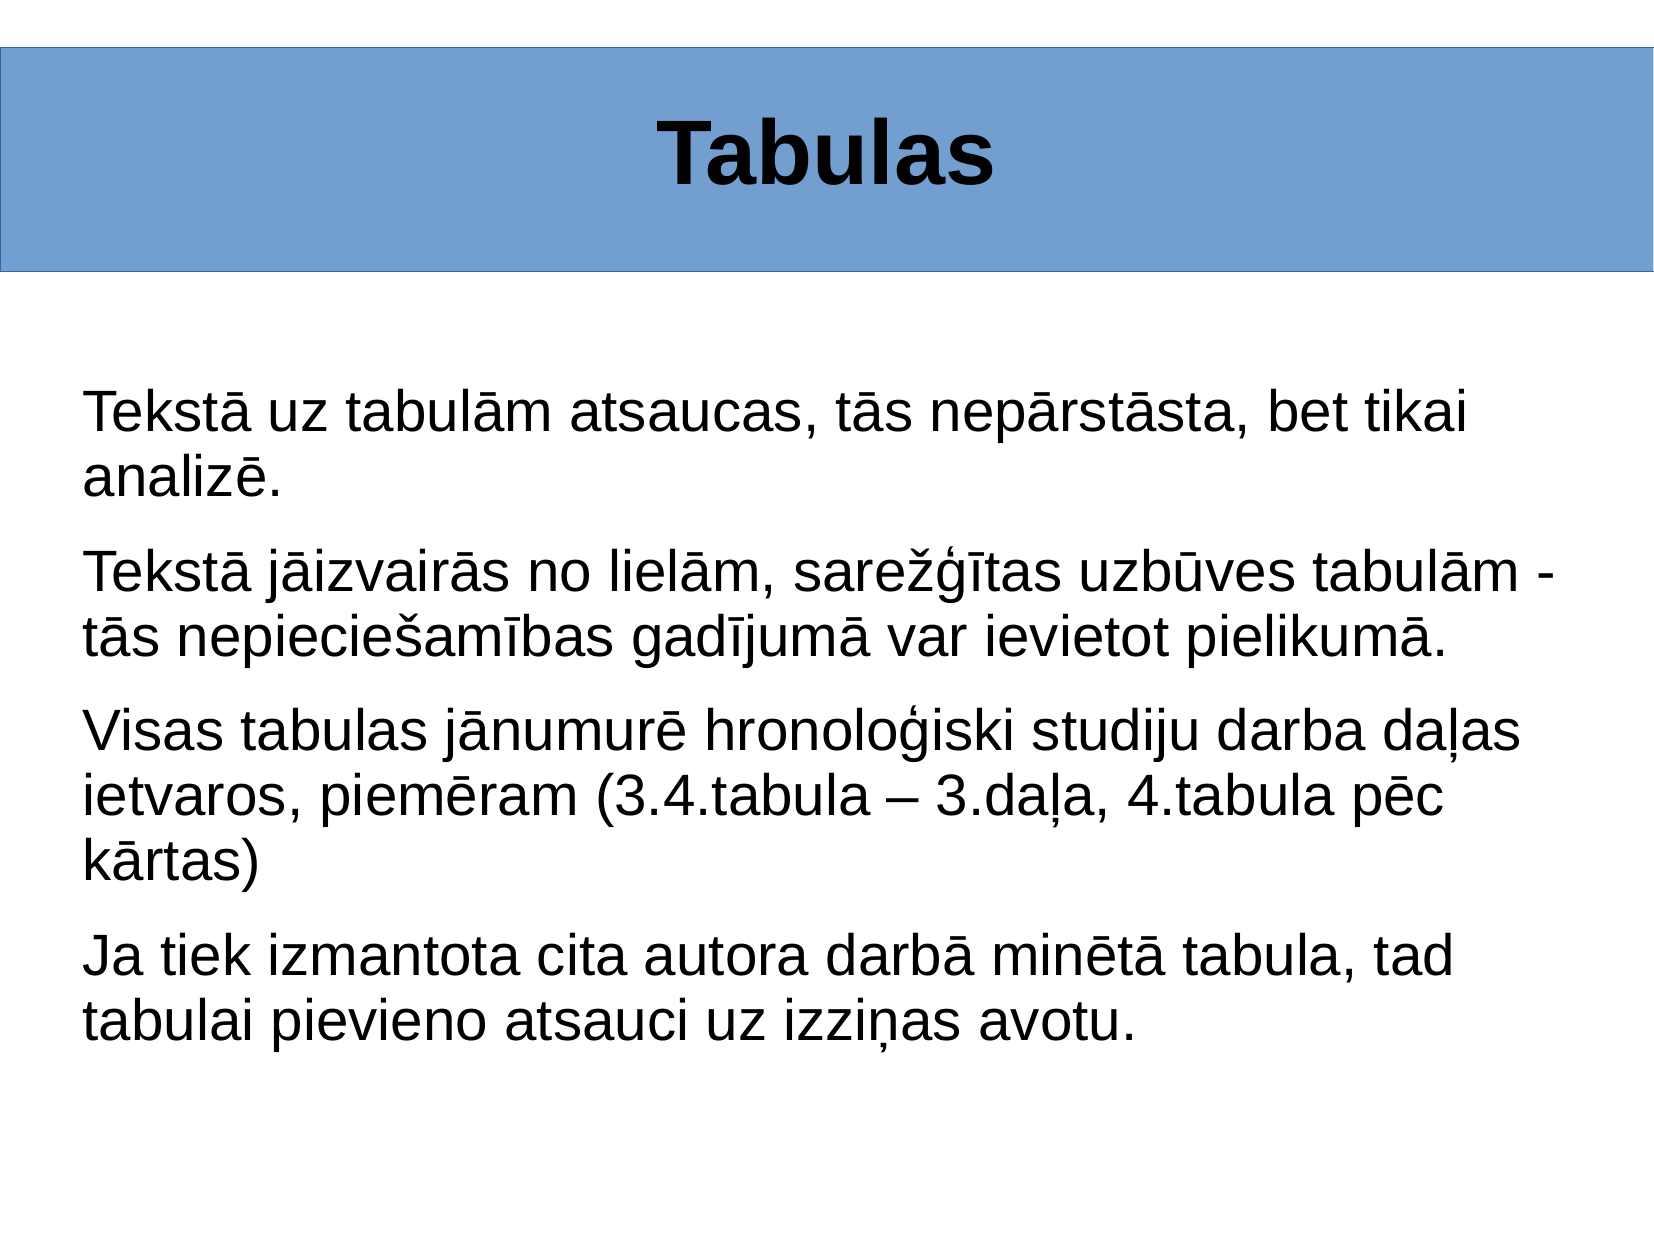

# Tabulas
Tekstā uz tabulām atsaucas, tās nepārstāsta, bet tikai analizē.
Tekstā jāizvairās no lielām, sarežģītas uzbūves tabulām - tās nepieciešamības gadījumā var ievietot pielikumā.
Visas tabulas jānumurē hronoloģiski studiju darba daļas ietvaros, piemēram (3.4.tabula – 3.daļa, 4.tabula pēc kārtas)
Ja tiek izmantota cita autora darbā minētā tabula, tad tabulai pievieno atsauci uz izziņas avotu.